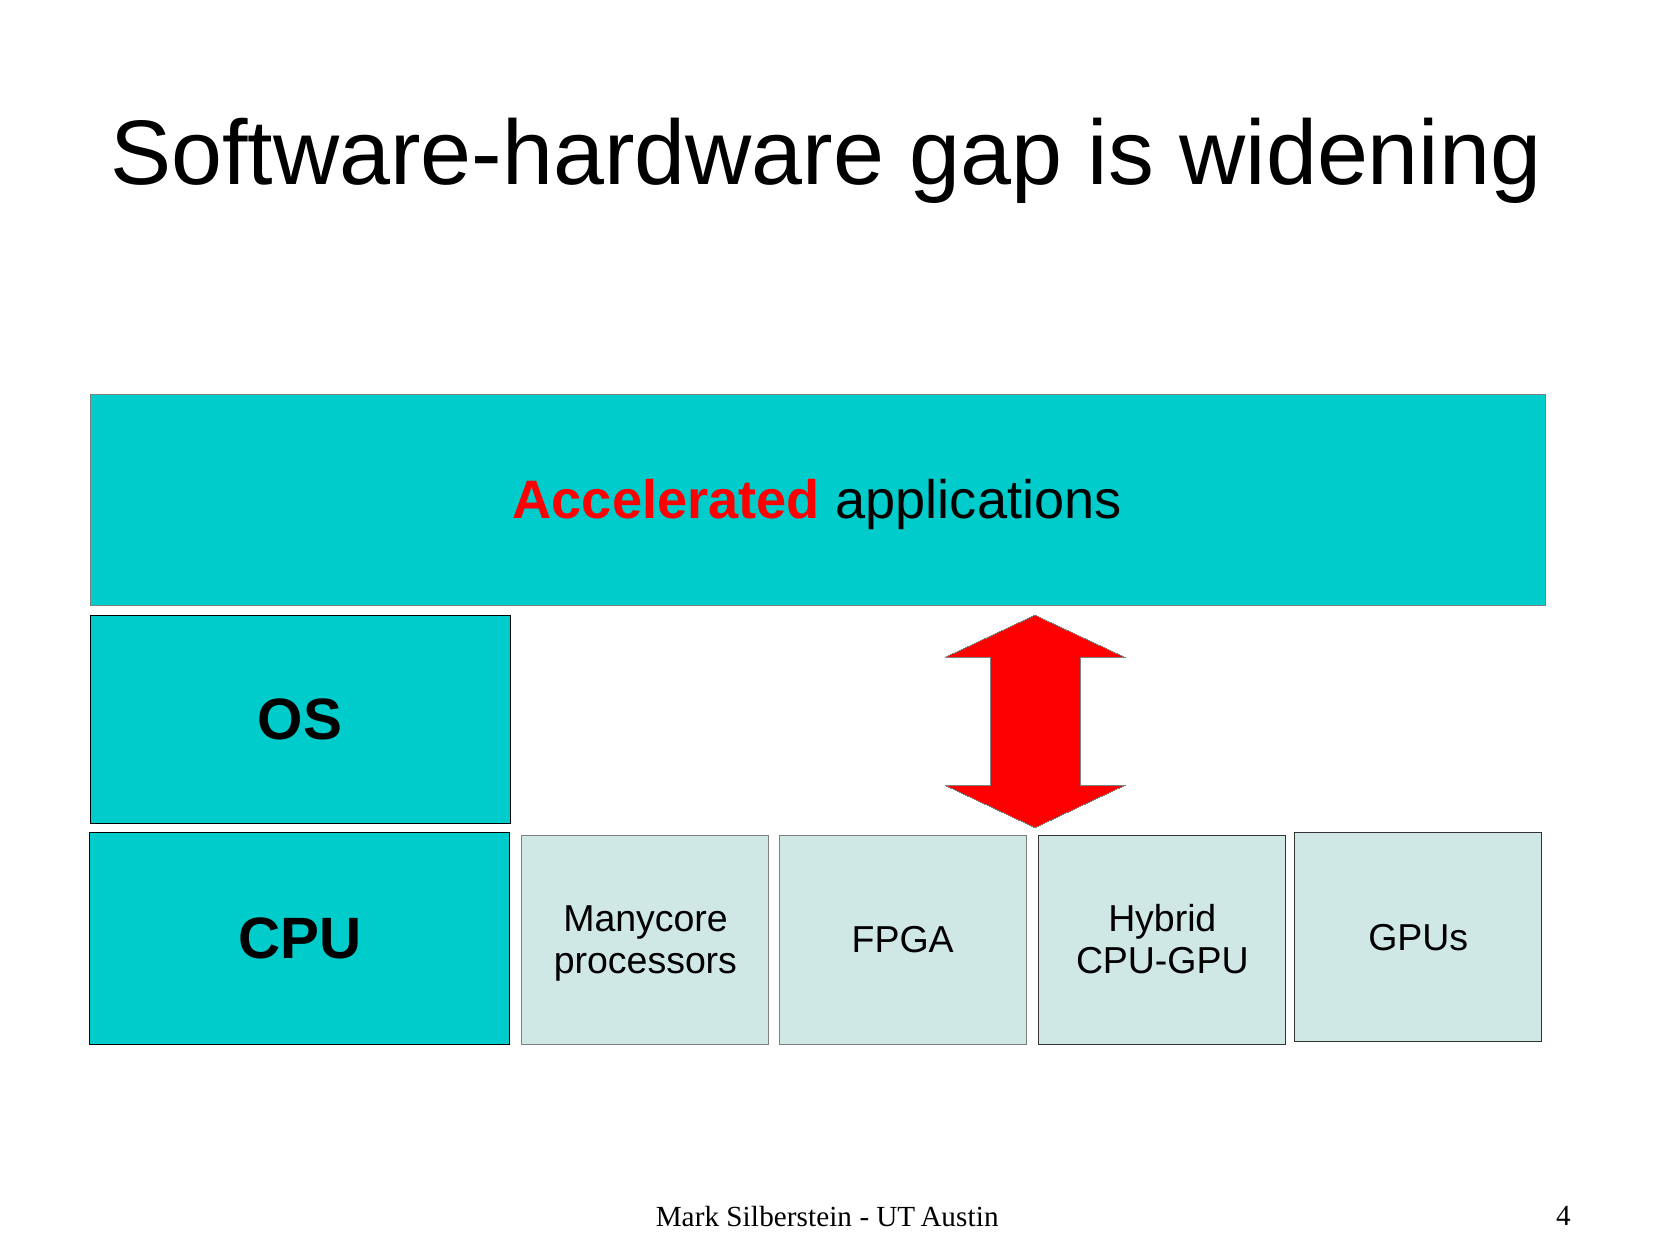

# Software-hardware gap is widening
Accelerated applications
OS
CPU
GPUs
Manycore
processors
FPGA
Hybrid
CPU-GPU
4
Mark Silberstein - UT Austin